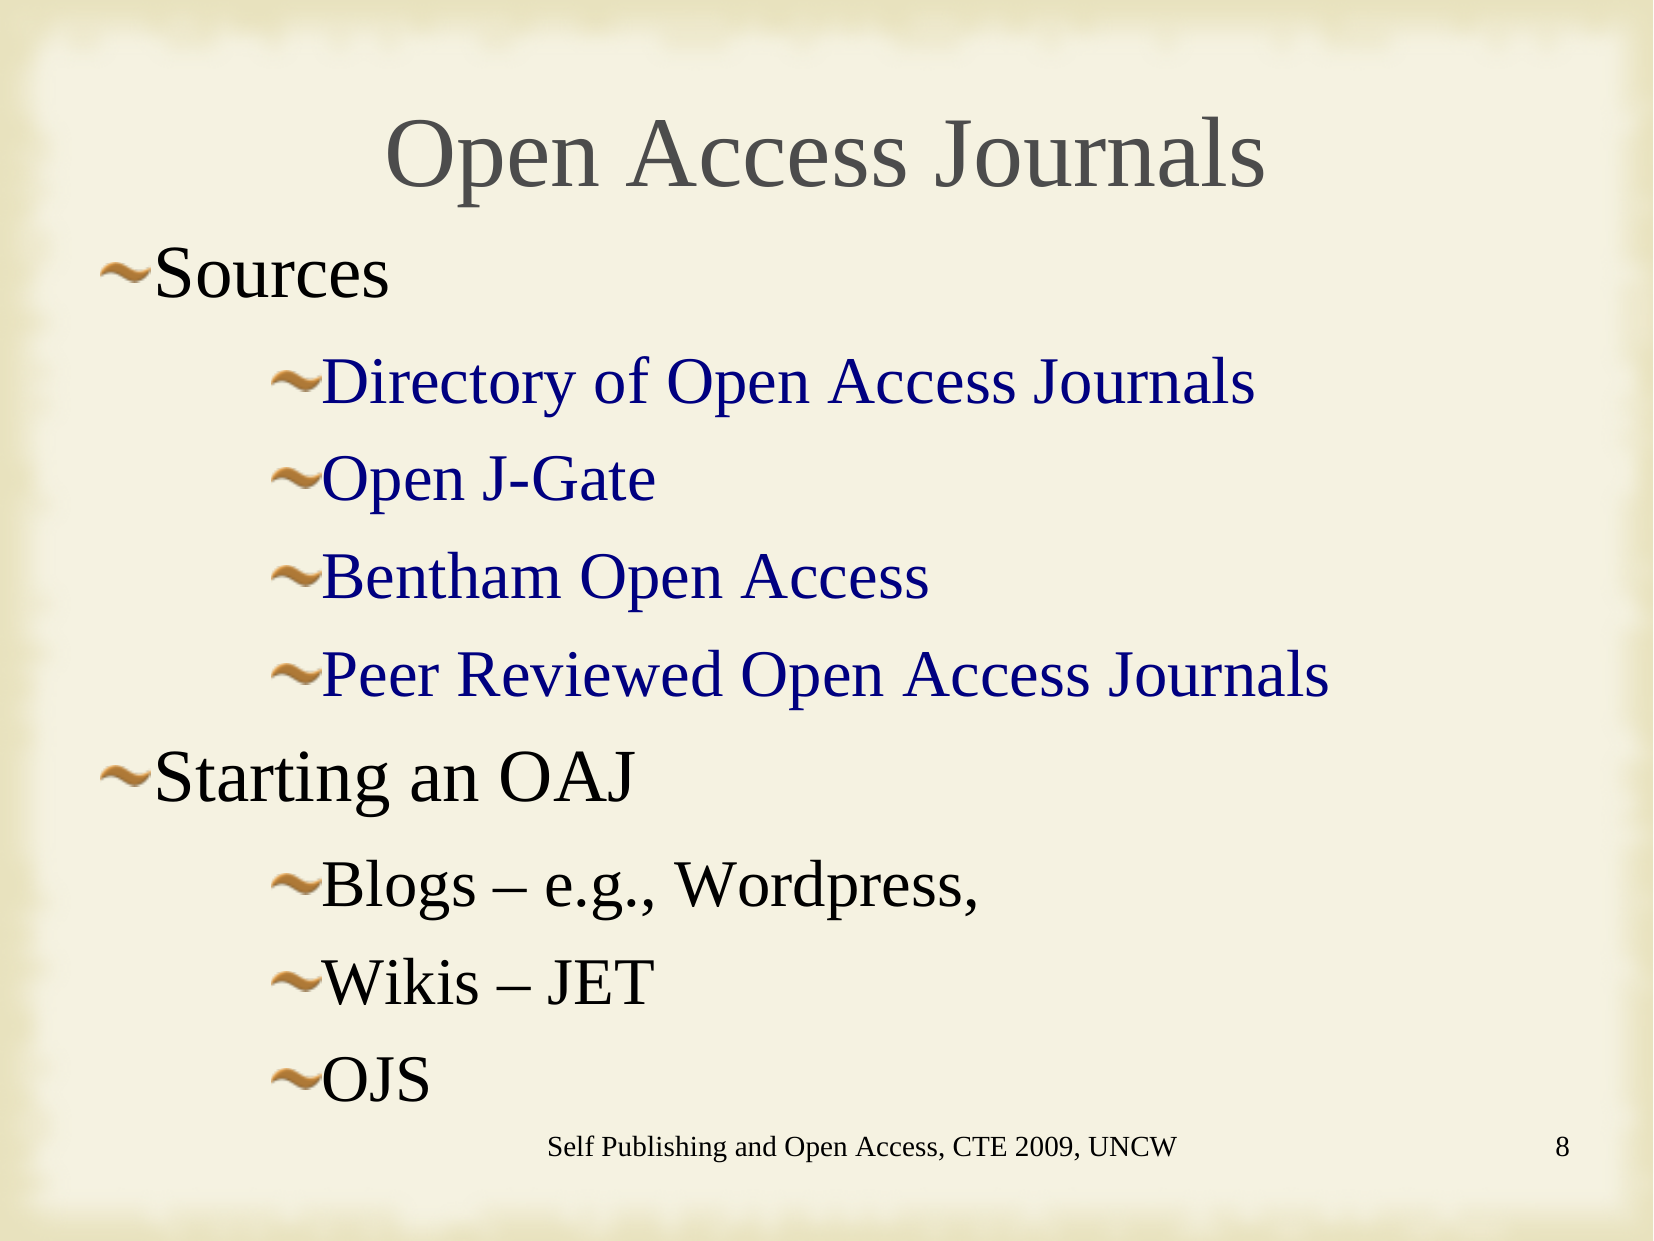

# Open Access Journals
Sources
Directory of Open Access Journals
Open J-Gate
Bentham Open Access
Peer Reviewed Open Access Journals
Starting an OAJ
Blogs – e.g., Wordpress,
Wikis – JET
OJS
Self Publishing and Open Access, CTE 2009, UNCW
8